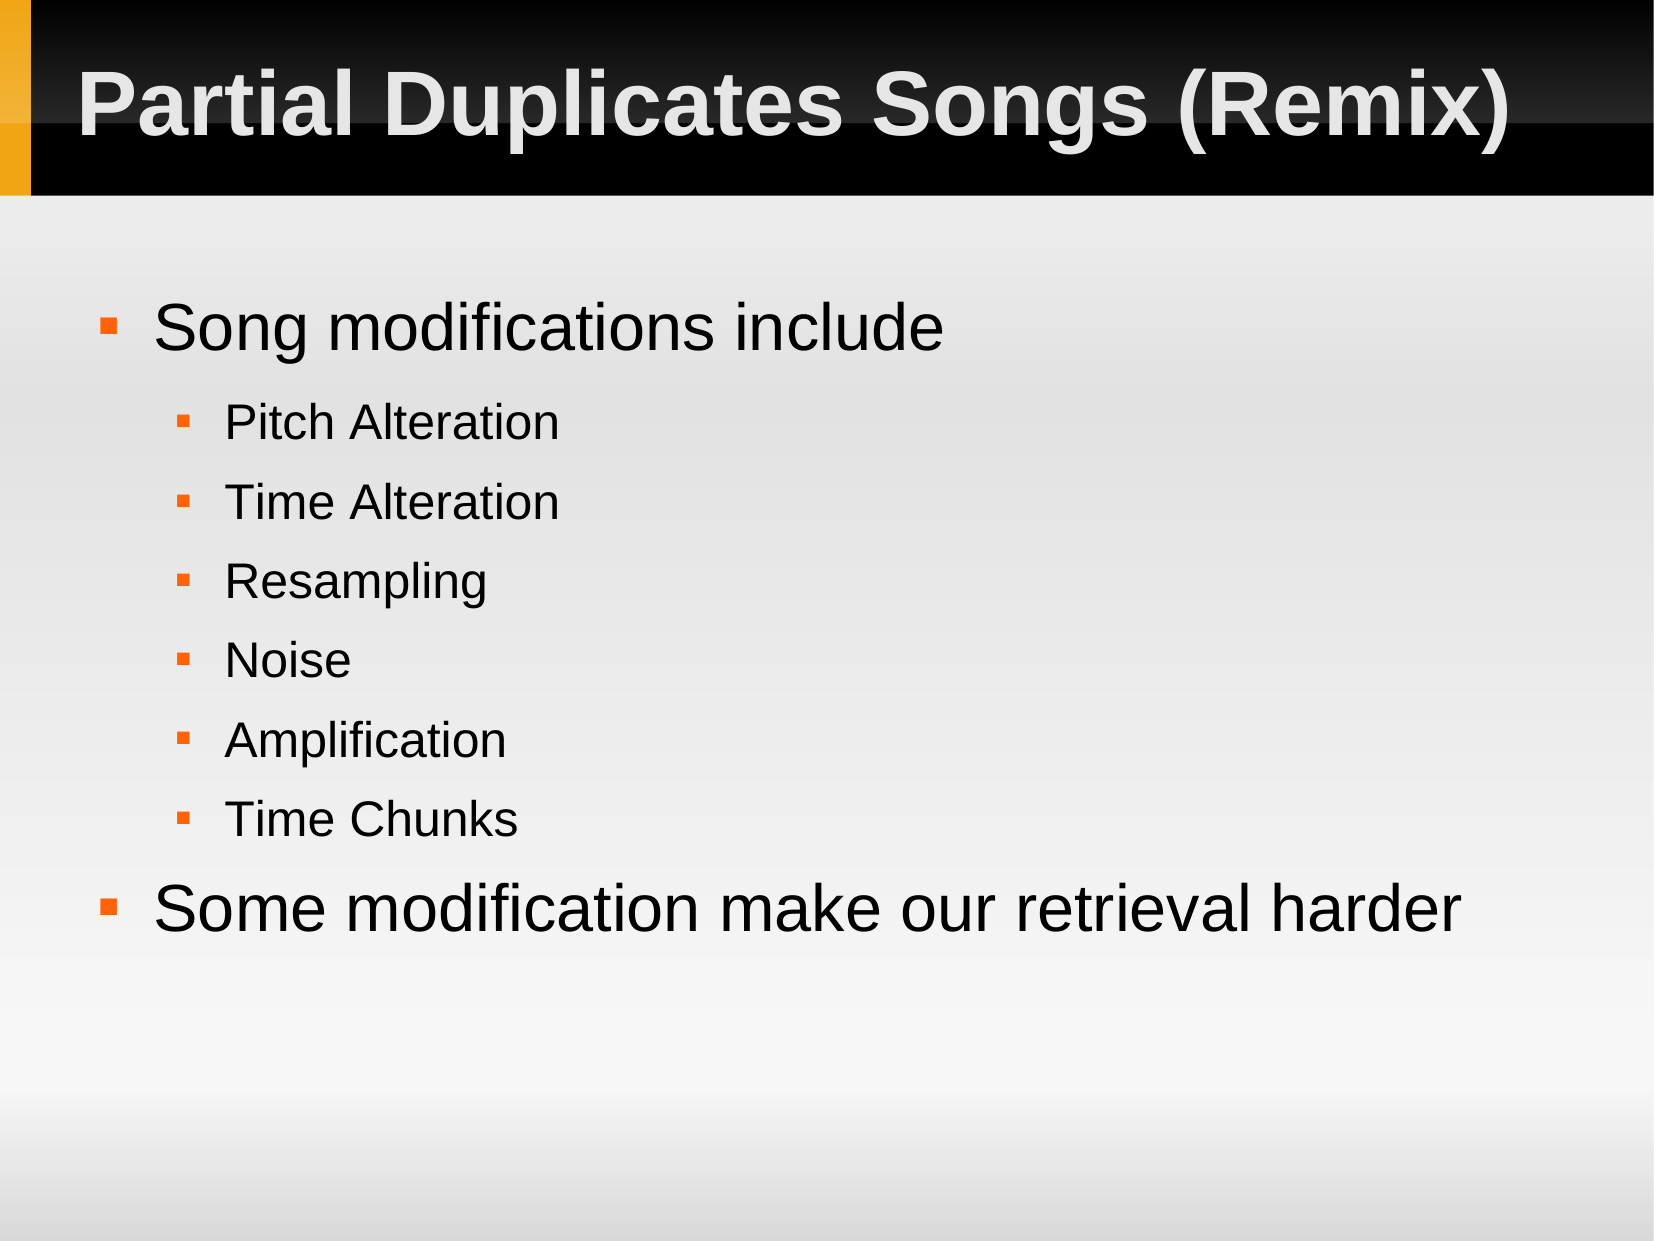

# Partial Duplicates Songs (Remix)
Song modifications include
Pitch Alteration
Time Alteration
Resampling
Noise
Amplification
Time Chunks
Some modification make our retrieval harder